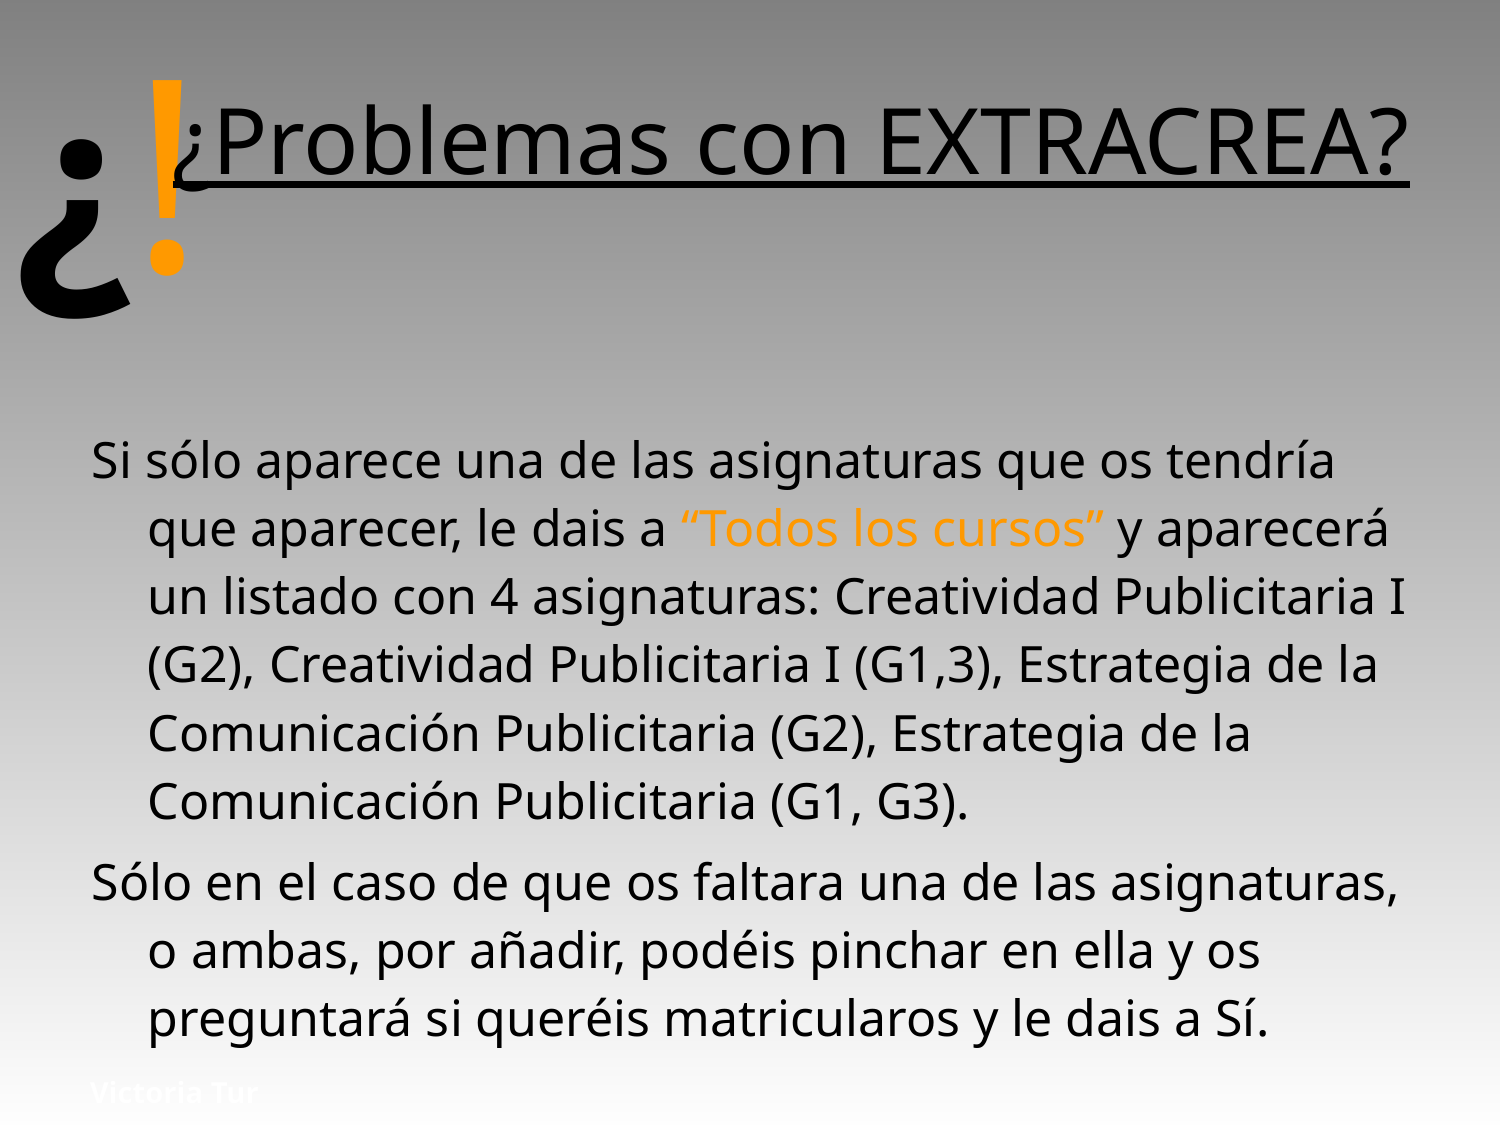

# ¿Problemas con EXTRACREA?
Si sólo aparece una de las asignaturas que os tendría que aparecer, le dais a “Todos los cursos” y aparecerá un listado con 4 asignaturas: Creatividad Publicitaria I (G2), Creatividad Publicitaria I (G1,3), Estrategia de la Comunicación Publicitaria (G2), Estrategia de la Comunicación Publicitaria (G1, G3).
Sólo en el caso de que os faltara una de las asignaturas, o ambas, por añadir, podéis pinchar en ella y os preguntará si queréis matricularos y le dais a Sí.